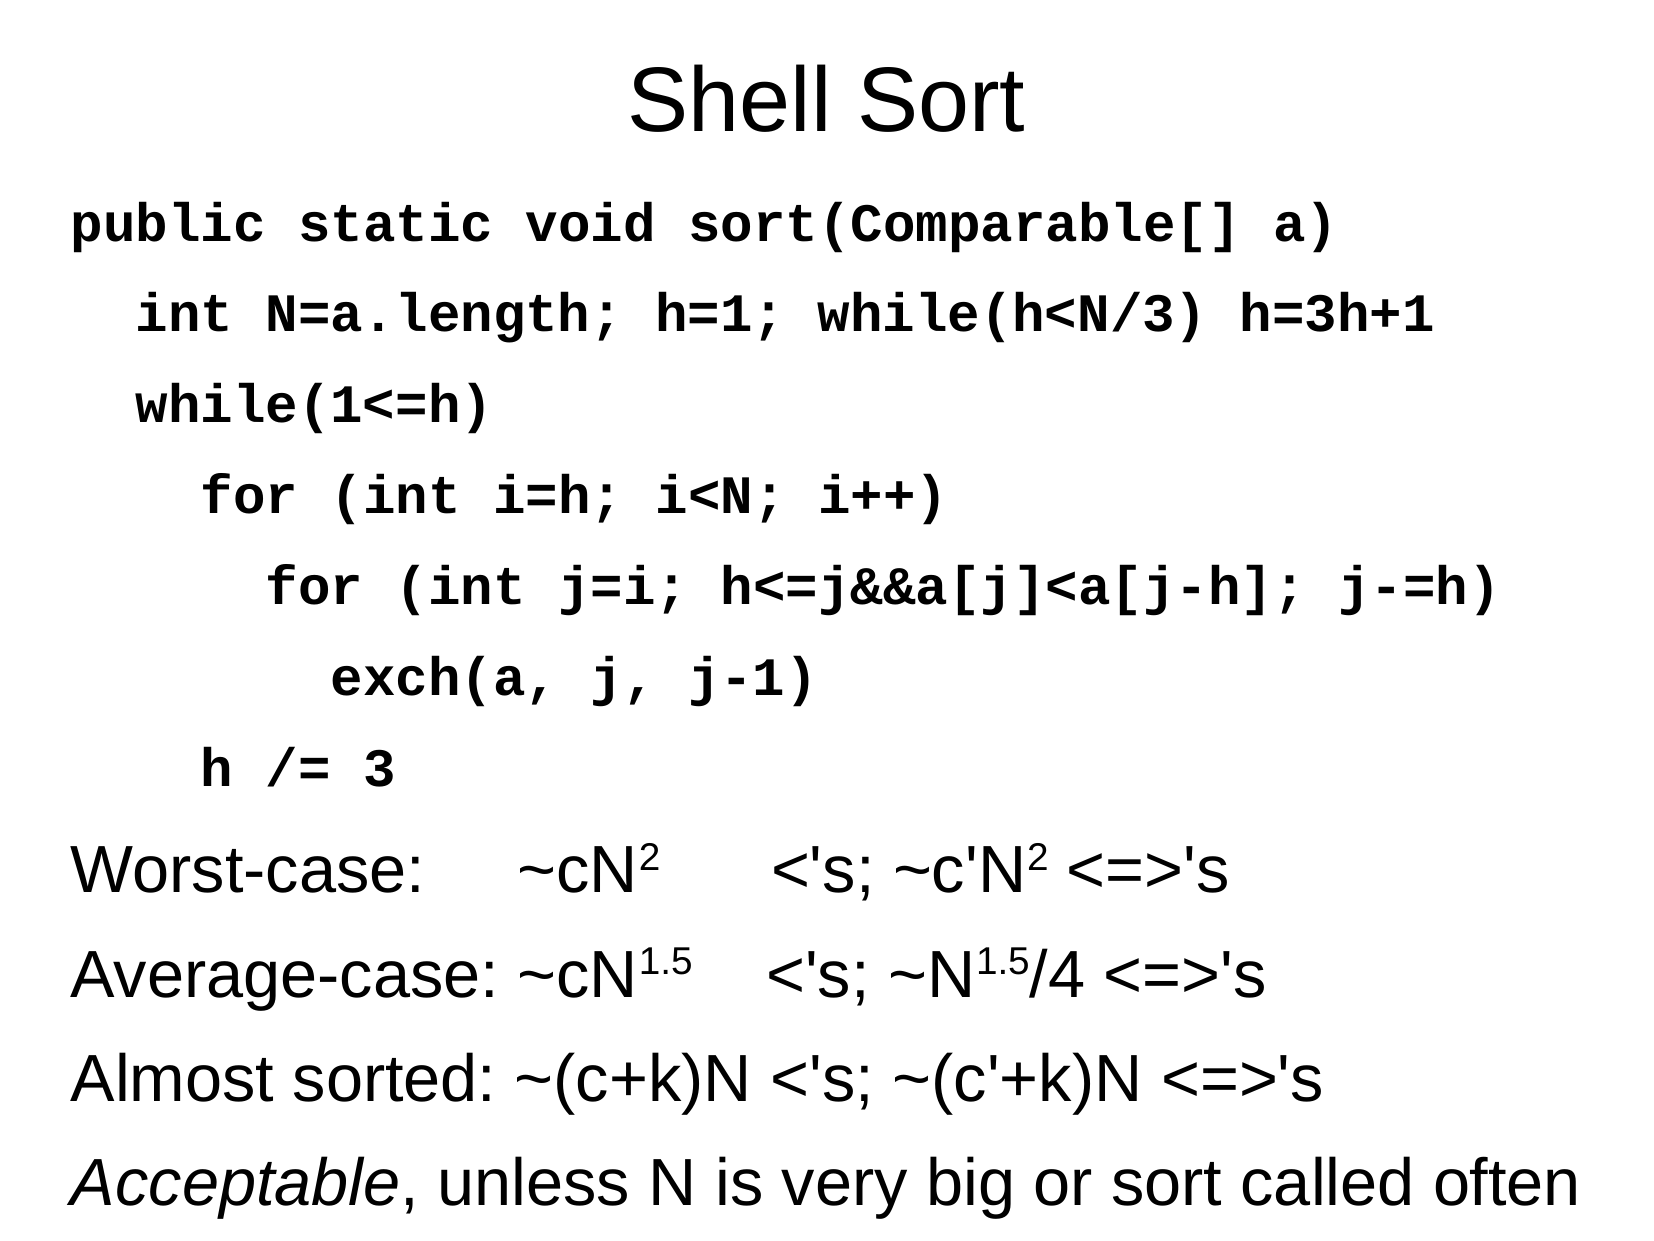

# Shell Sort
public static void sort(Comparable[] a)
 int N=a.length; h=1; while(h<N/3) h=3h+1
 while(1<=h)
 for (int i=h; i<N; i++)
 for (int j=i; h<=j&&a[j]<a[j-h]; j-=h)
 exch(a, j, j-1)
 h /= 3
Worst-case: ~cN2 <'s; ~c'N2 <=>'s
Average-case: ~cN1.5 <'s; ~N1.5/4 <=>'s
Almost sorted: ~(c+k)N <'s; ~(c'+k)N <=>'s
Acceptable, unless N is very big or sort called often